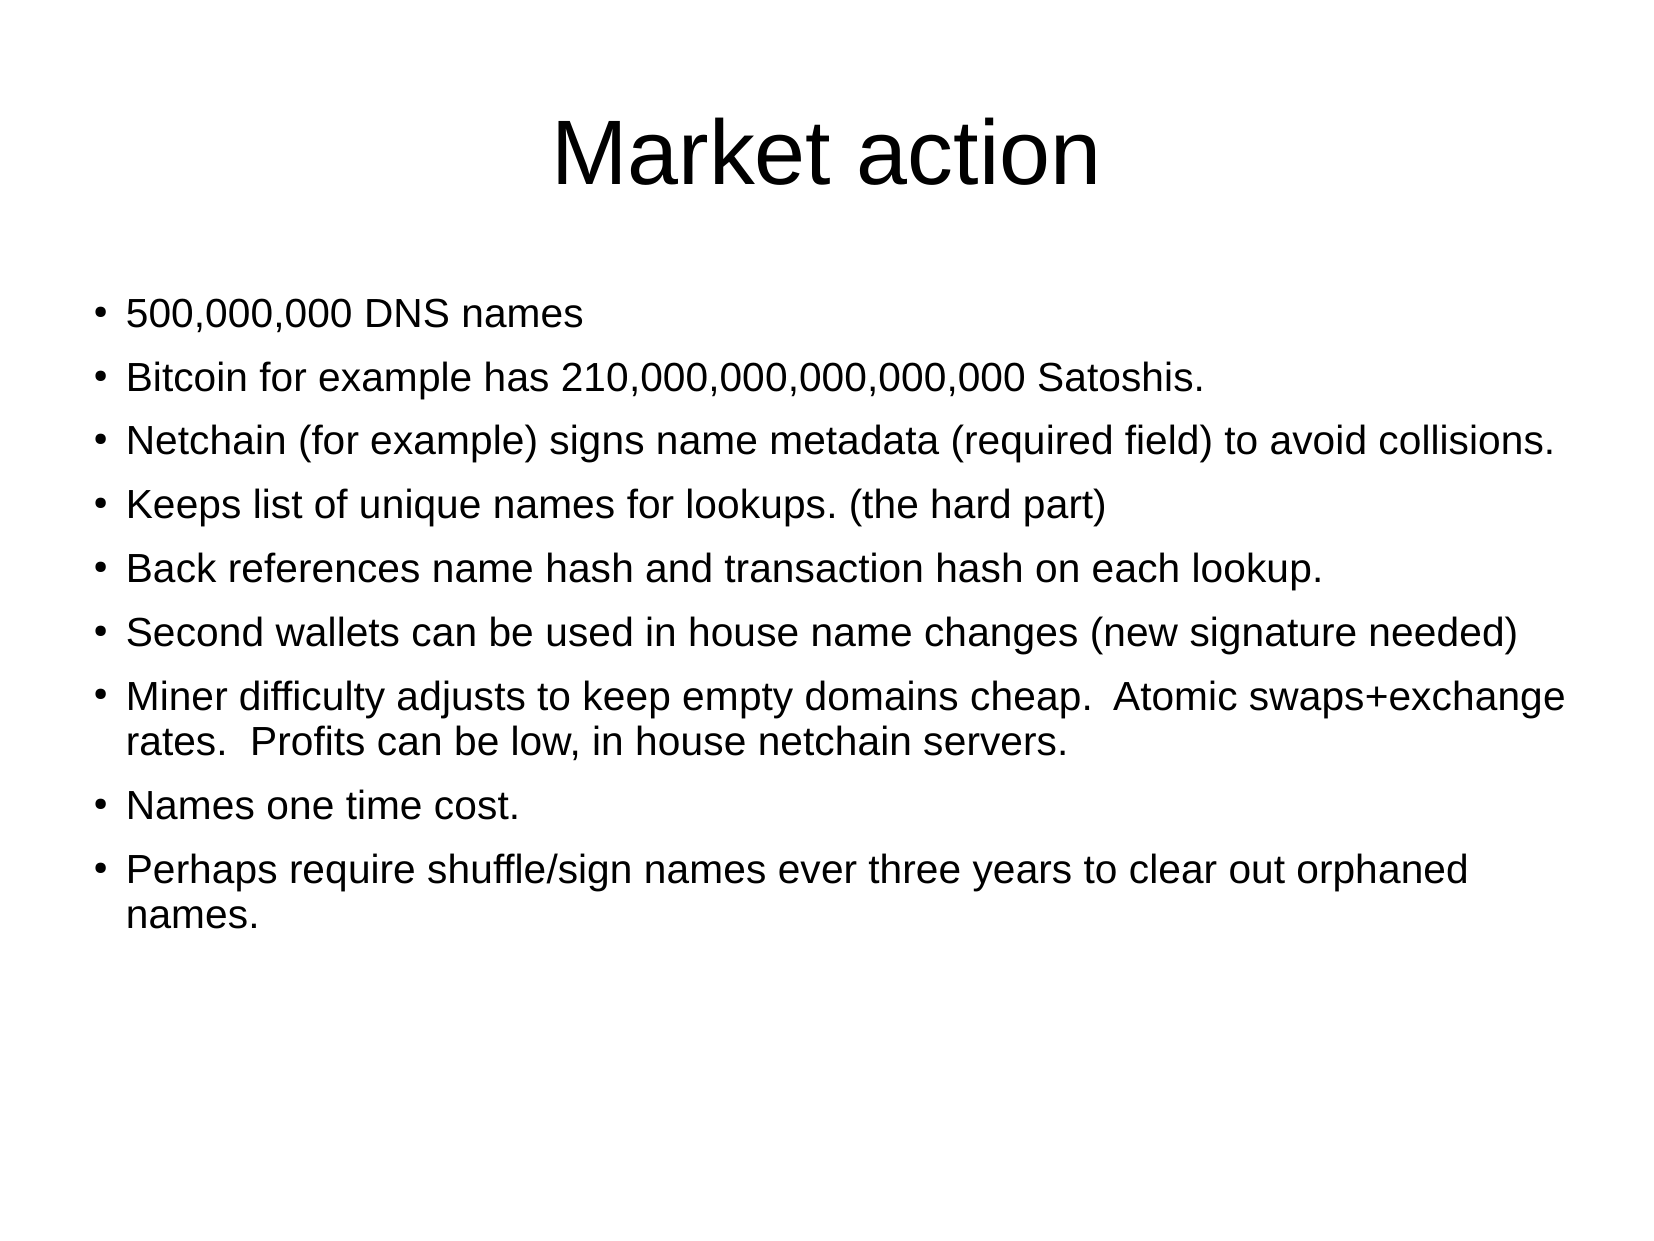

# Market action
500,000,000 DNS names
Bitcoin for example has 210,000,000,000,000,000 Satoshis.
Netchain (for example) signs name metadata (required field) to avoid collisions.
Keeps list of unique names for lookups. (the hard part)
Back references name hash and transaction hash on each lookup.
Second wallets can be used in house name changes (new signature needed)
Miner difficulty adjusts to keep empty domains cheap. Atomic swaps+exchange rates. Profits can be low, in house netchain servers.
Names one time cost.
Perhaps require shuffle/sign names ever three years to clear out orphaned names.